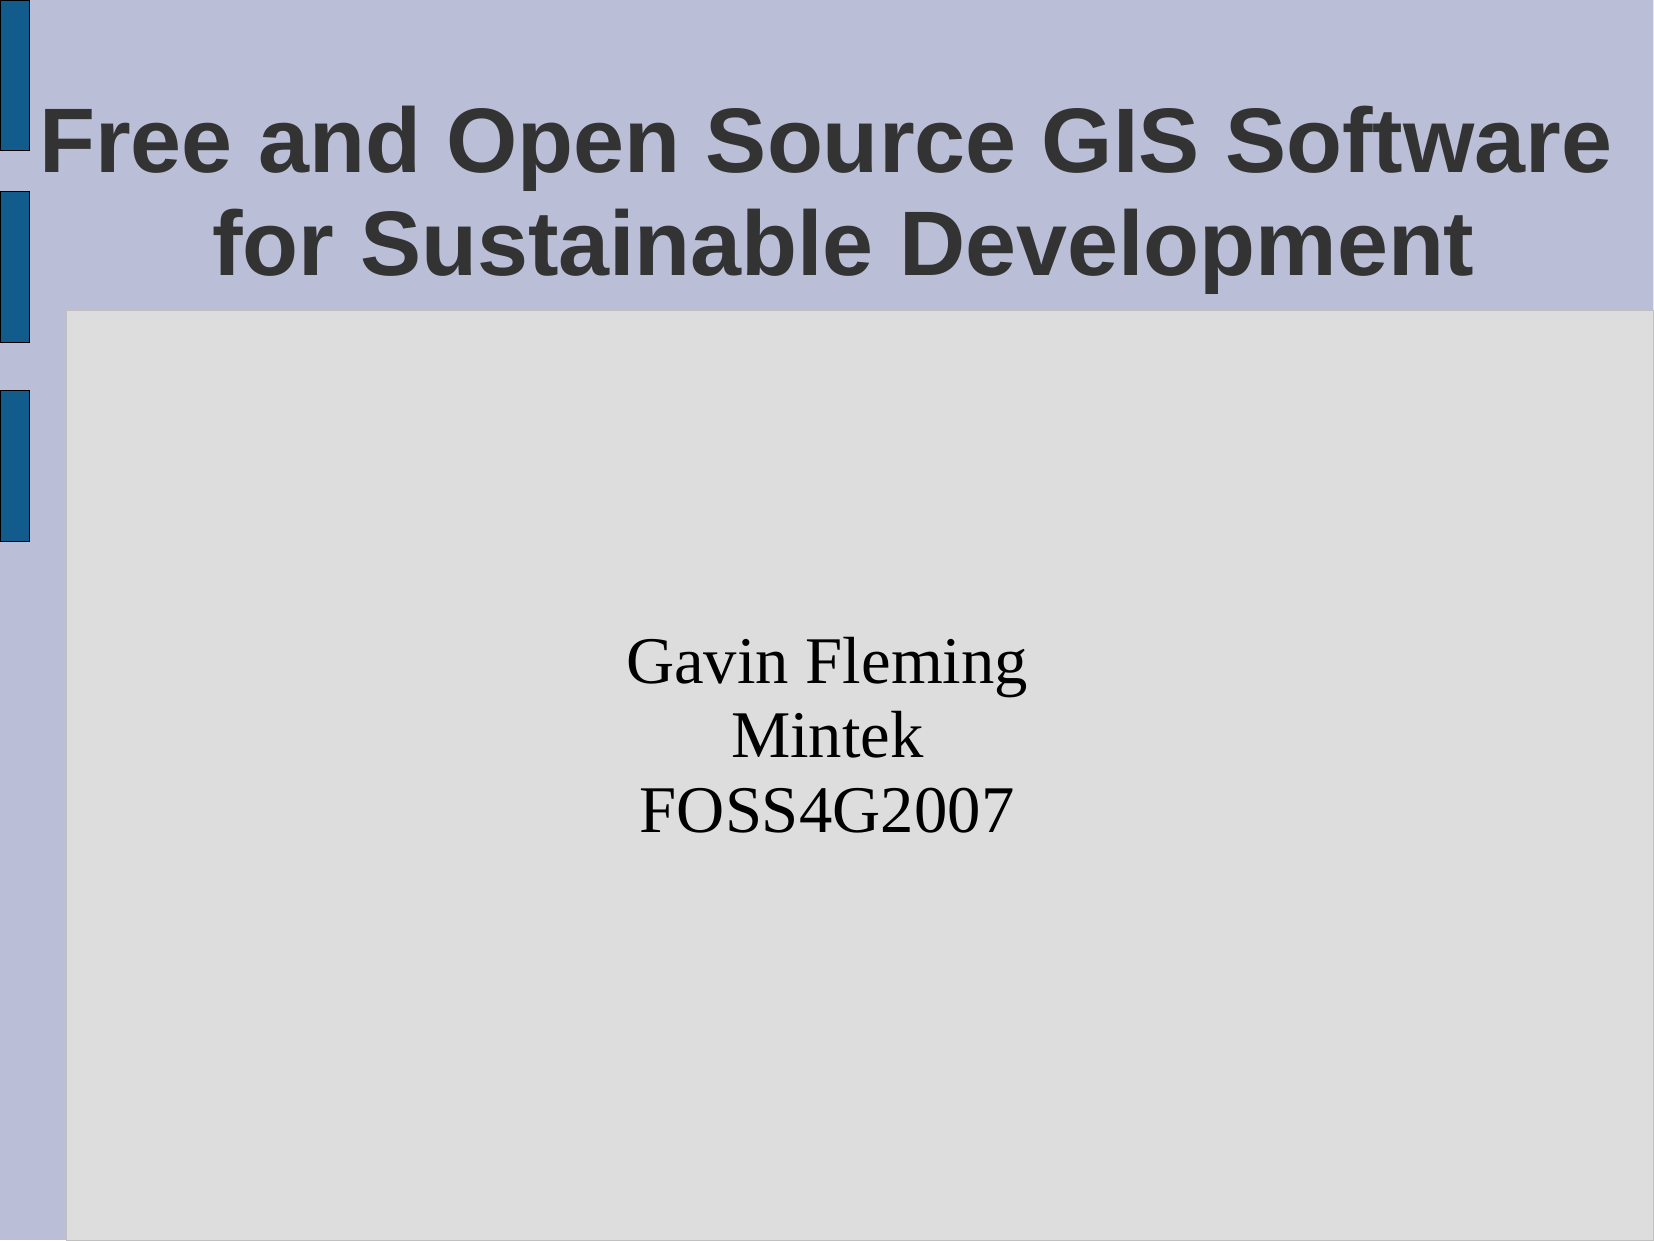

# Free and Open Source GIS Software for Sustainable Development
Gavin Fleming
Mintek
FOSS4G2007